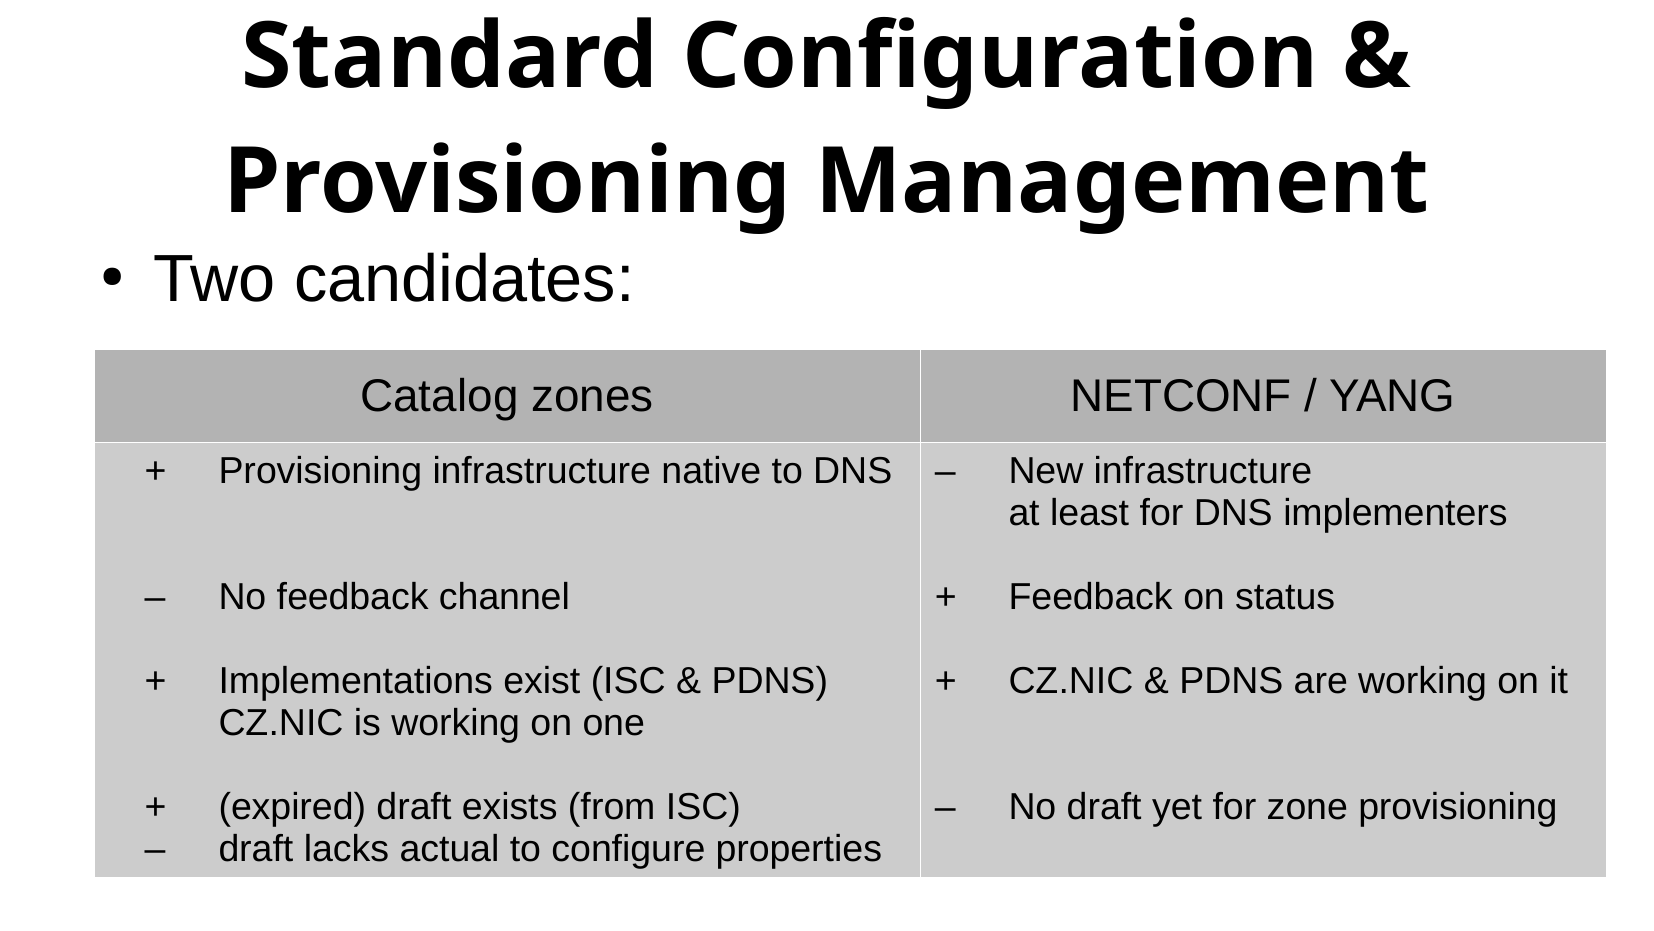

# Standard Configuration & Provisioning Management
Two candidates:
| Catalog zones | NETCONF / YANG |
| --- | --- |
| + Provisioning infrastructure native to DNS – No feedback channel + Implementations exist (ISC & PDNS) CZ.NIC is working on one + (expired) draft exists (from ISC) – draft lacks actual to configure properties | – New infrastructure at least for DNS implementers + Feedback on status + CZ.NIC & PDNS are working on it – No draft yet for zone provisioning |